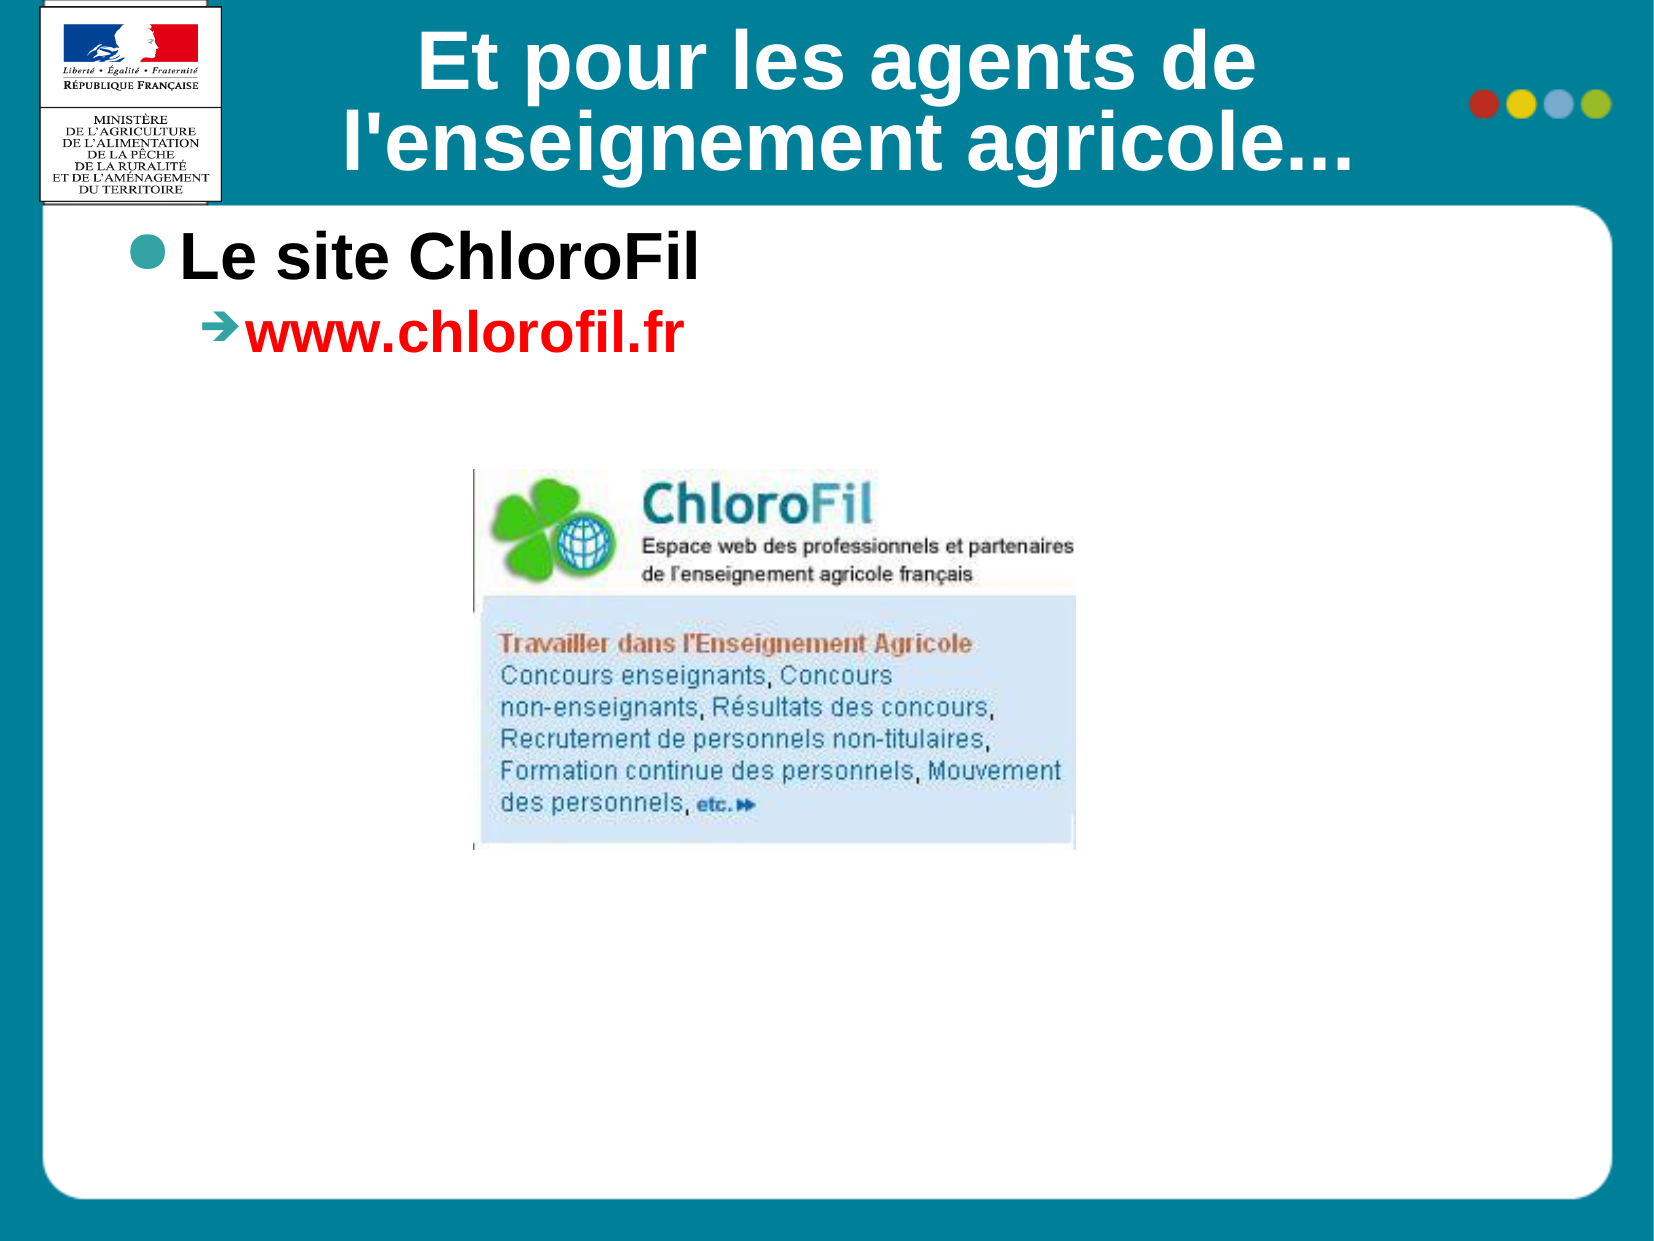

# Et pour les agents de l'enseignement agricole...
Le site ChloroFil
www.chlorofil.fr